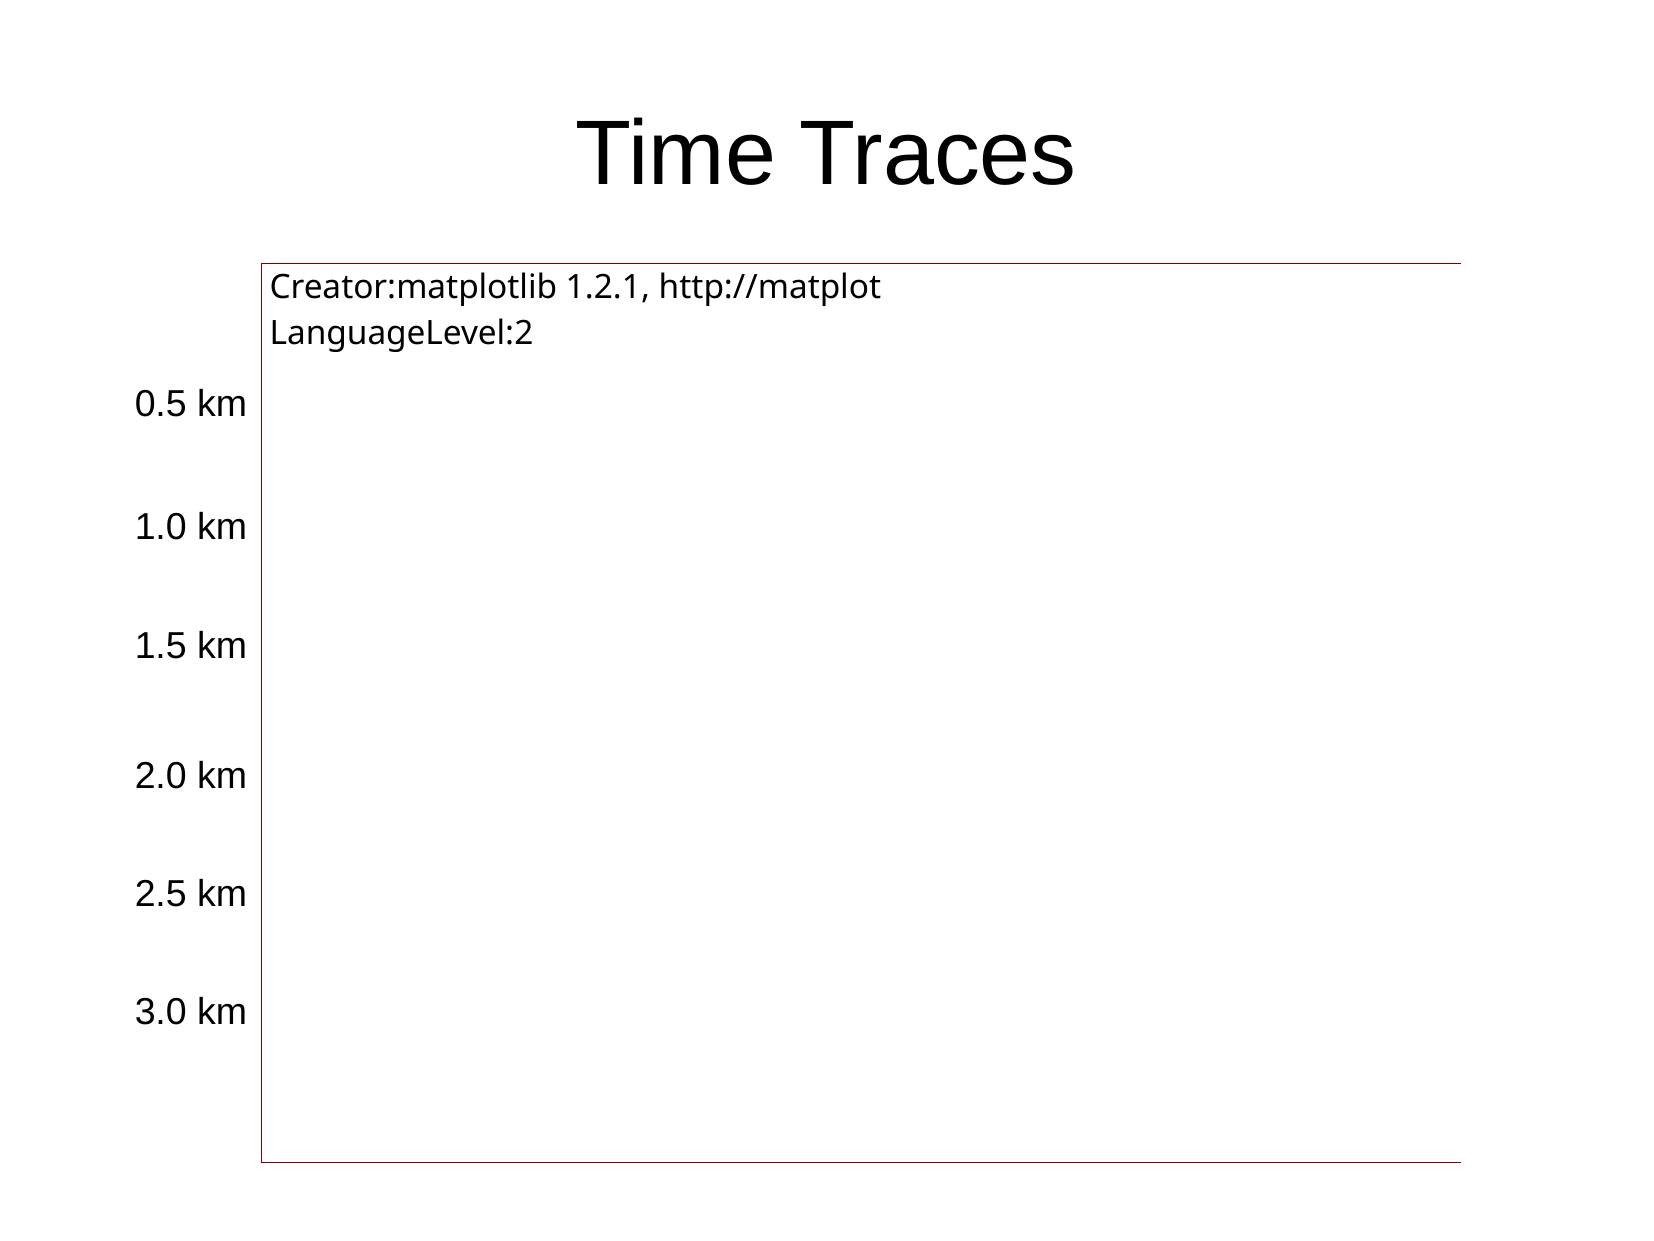

# Time Traces
0.5 km
1.0 km
1.5 km
2.0 km
2.5 km
3.0 km